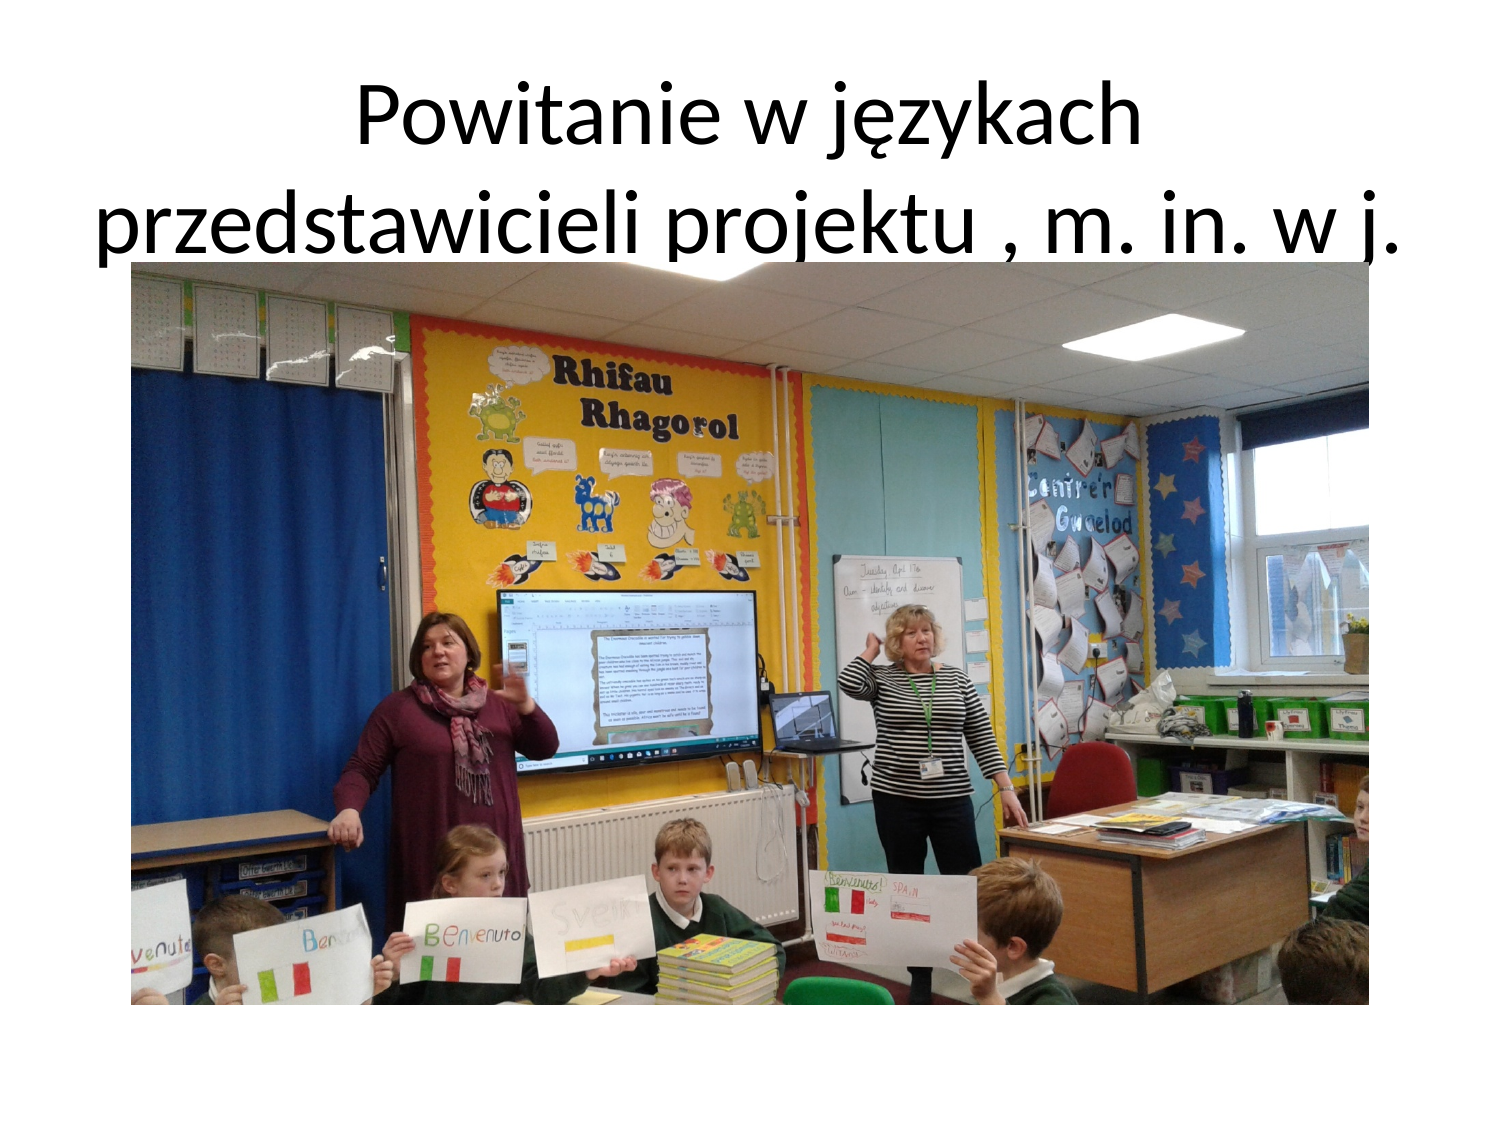

# Powitanie w językach przedstawicieli projektu , m. in. w j. polskim